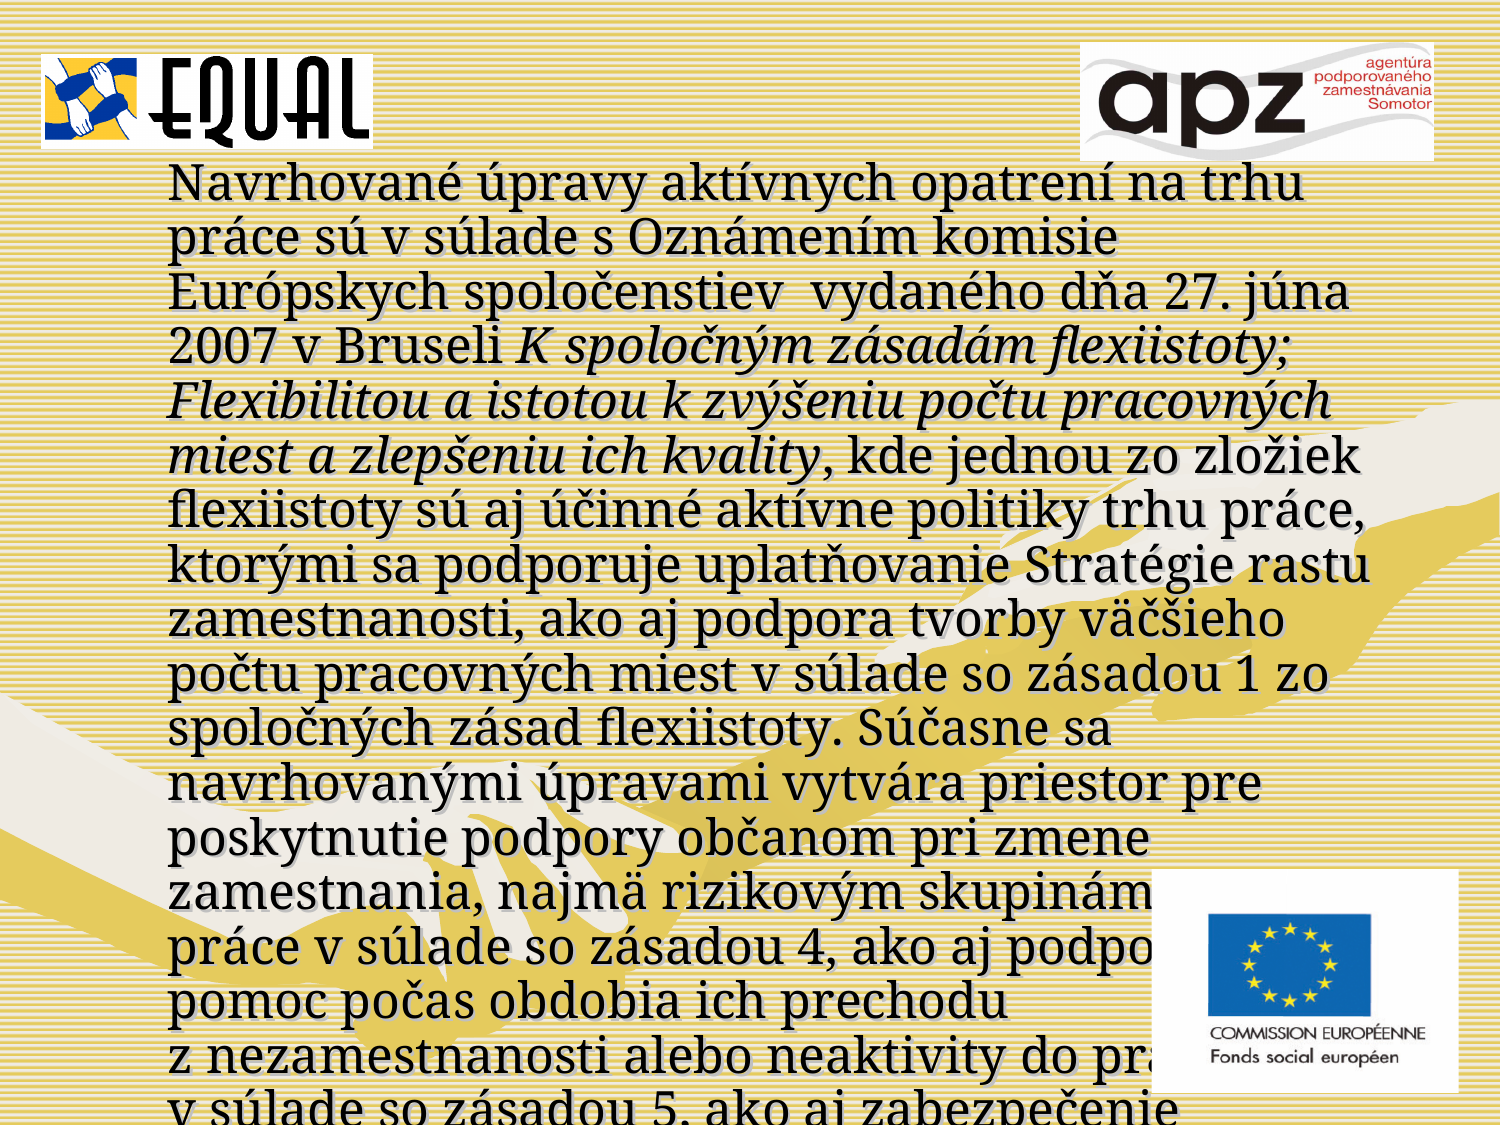

Navrhované úpravy aktívnych opatrení na trhu práce sú v súlade s Oznámením komisie Európskych spoločenstiev vydaného dňa 27. júna 2007 v Bruseli K spoločným zásadám flexiistoty; Flexibilitou a istotou k zvýšeniu počtu pracovných miest a zlepšeniu ich kvality, kde jednou zo zložiek flexiistoty sú aj účinné aktívne politiky trhu práce, ktorými sa podporuje uplatňovanie Stratégie rastu zamestnanosti, ako aj podpora tvorby väčšieho počtu pracovných miest v súlade so zásadou 1 zo spoločných zásad flexiistoty. Súčasne sa navrhovanými úpravami vytvára priestor pre poskytnutie podpory občanom pri zmene zamestnania, najmä rizikovým skupinám na trhu práce v súlade so zásadou 4, ako aj podpora a pomoc počas obdobia ich prechodu z nezamestnanosti alebo neaktivity do práce v súlade so zásadou 5, ako aj zabezpečenie zosúlaďovania pracovného a rodinného života v zmysle zásady 6.
#